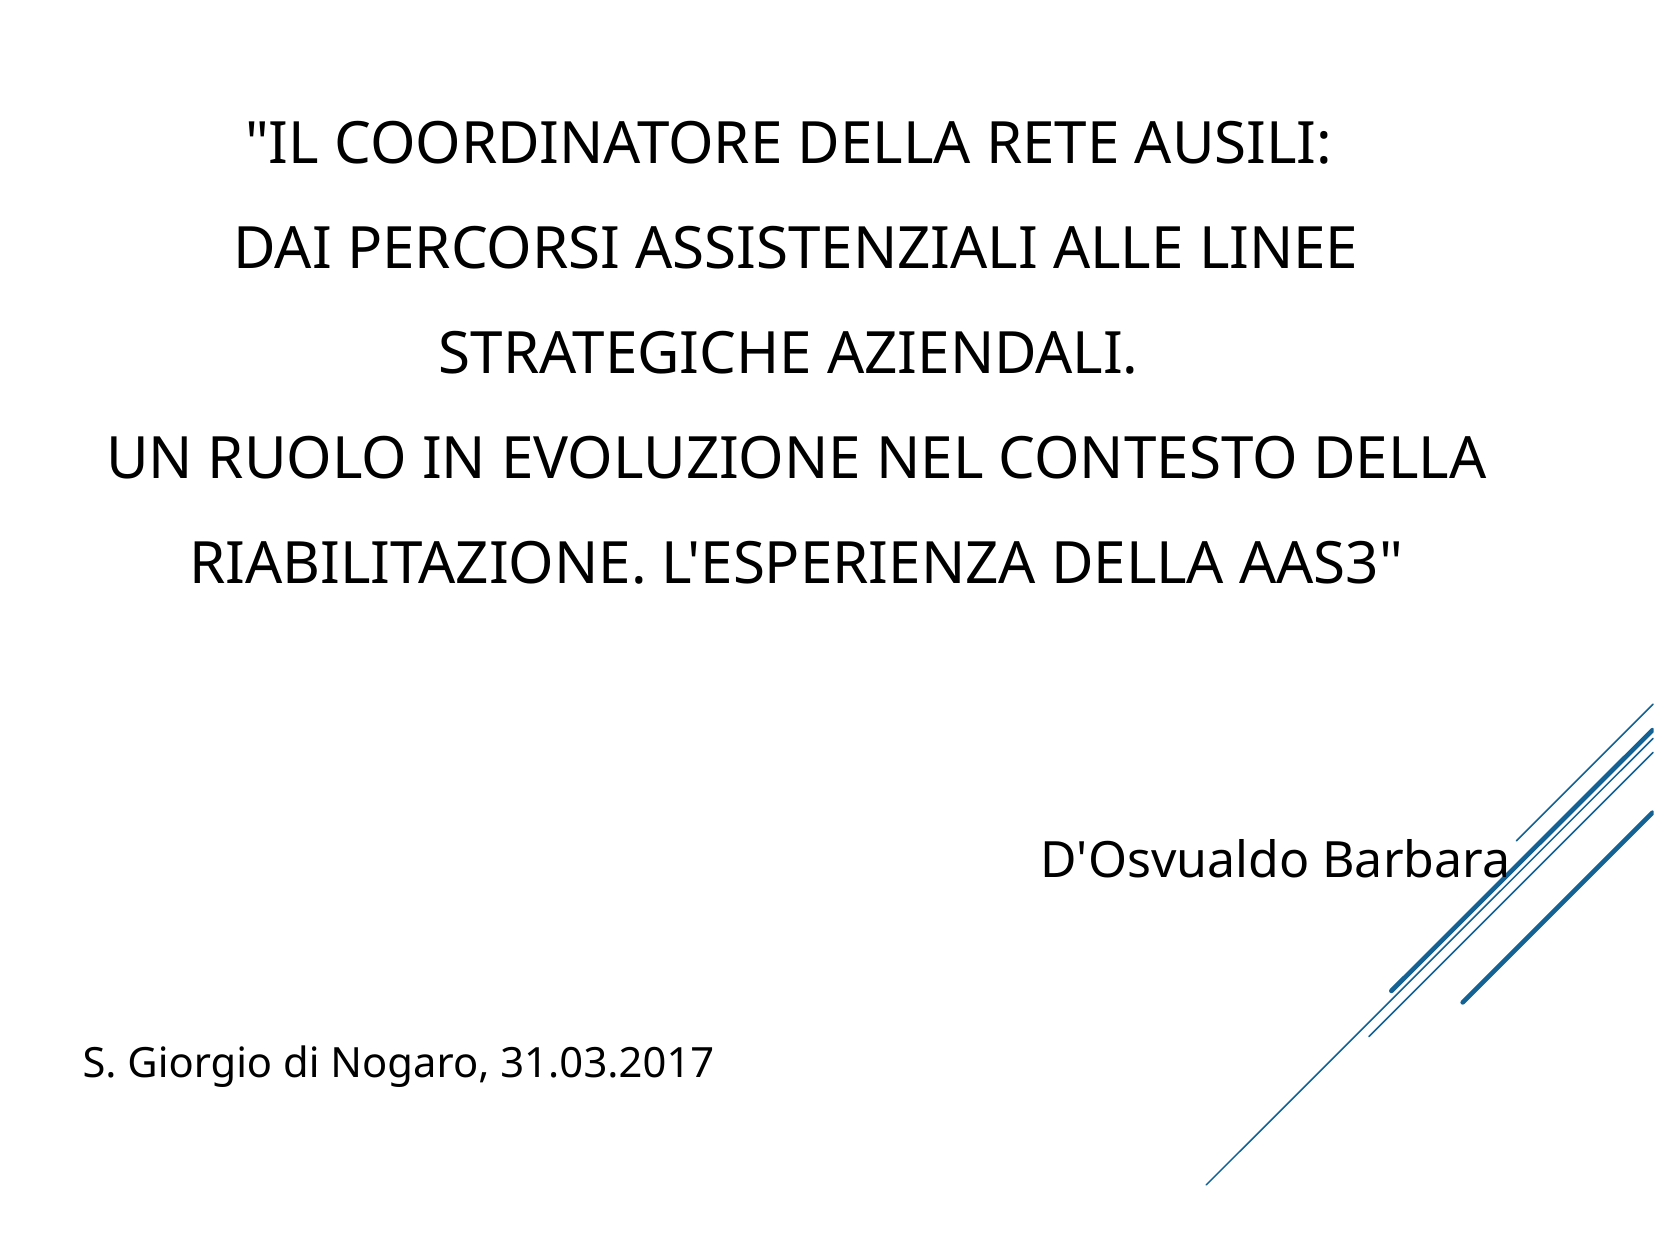

"IL COORDINATORE DELLA RETE AUSILI:
DAI PERCORSI ASSISTENZIALI ALLE LINEE STRATEGICHE AZIENDALI.
UN RUOLO IN EVOLUZIONE NEL CONTESTO DELLA RIABILITAZIONE. L'ESPERIENZA DELLA AAS3"
													D'Osvualdo Barbara
S. Giorgio di Nogaro, 31.03.2017